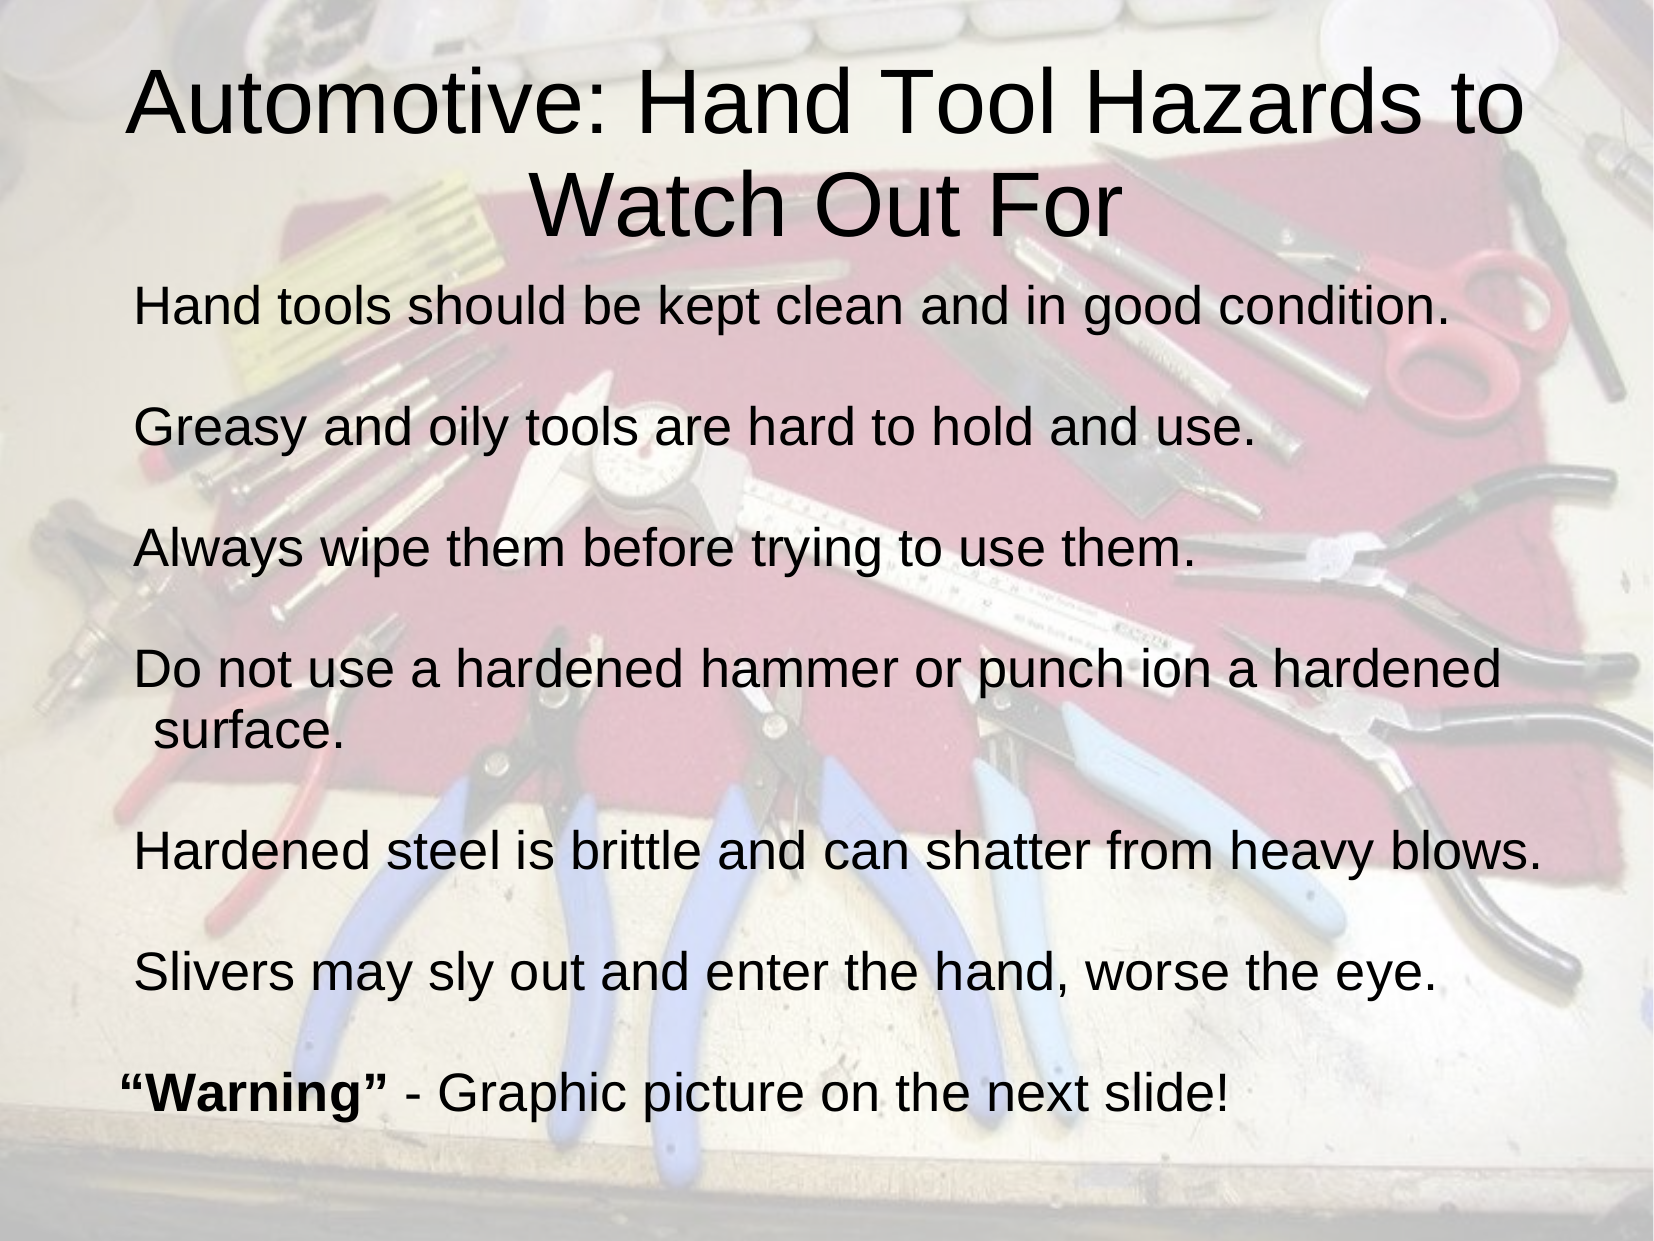

# Automotive: Hand Tool Hazards to Watch Out For
 Hand tools should be kept clean and in good condition.
 Greasy and oily tools are hard to hold and use.
 Always wipe them before trying to use them.
 Do not use a hardened hammer or punch ion a hardened surface.
 Hardened steel is brittle and can shatter from heavy blows.
 Slivers may sly out and enter the hand, worse the eye.
“Warning” - Graphic picture on the next slide!